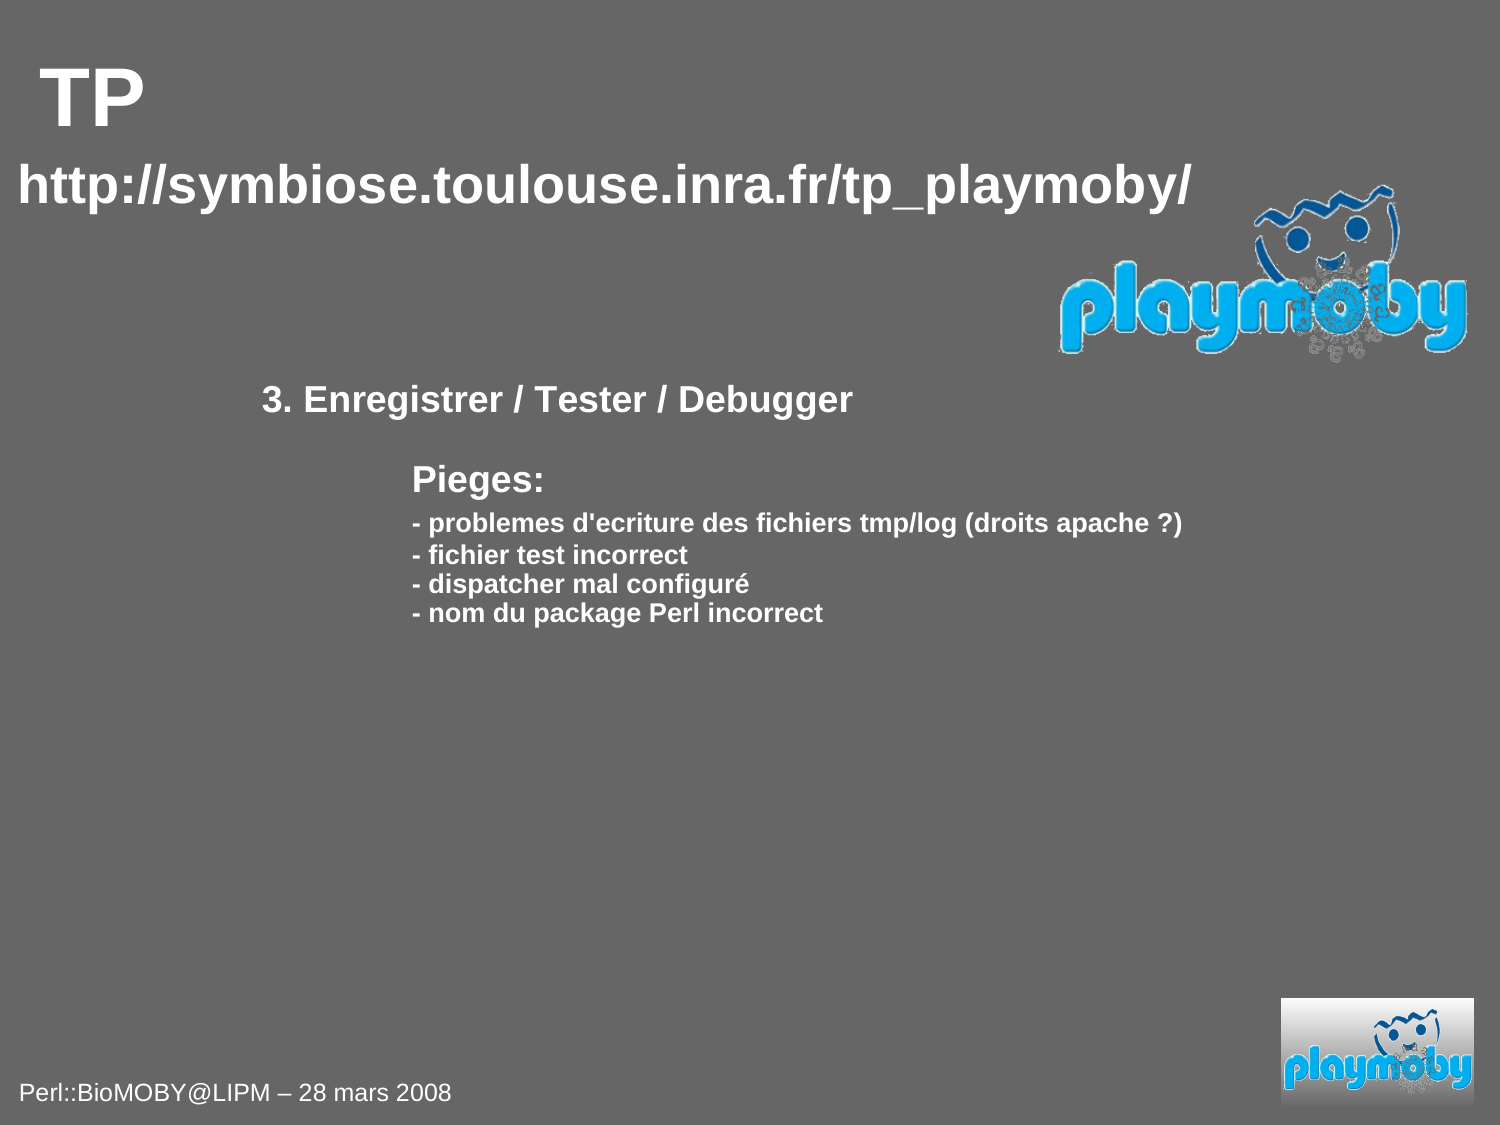

TP
http://symbiose.toulouse.inra.fr/tp_playmoby/
3. Enregistrer / Tester / Debugger
	Pieges:
	- problemes d'ecriture des fichiers tmp/log (droits apache ?)
	- fichier test incorrect
	- dispatcher mal configuré
	- nom du package Perl incorrect